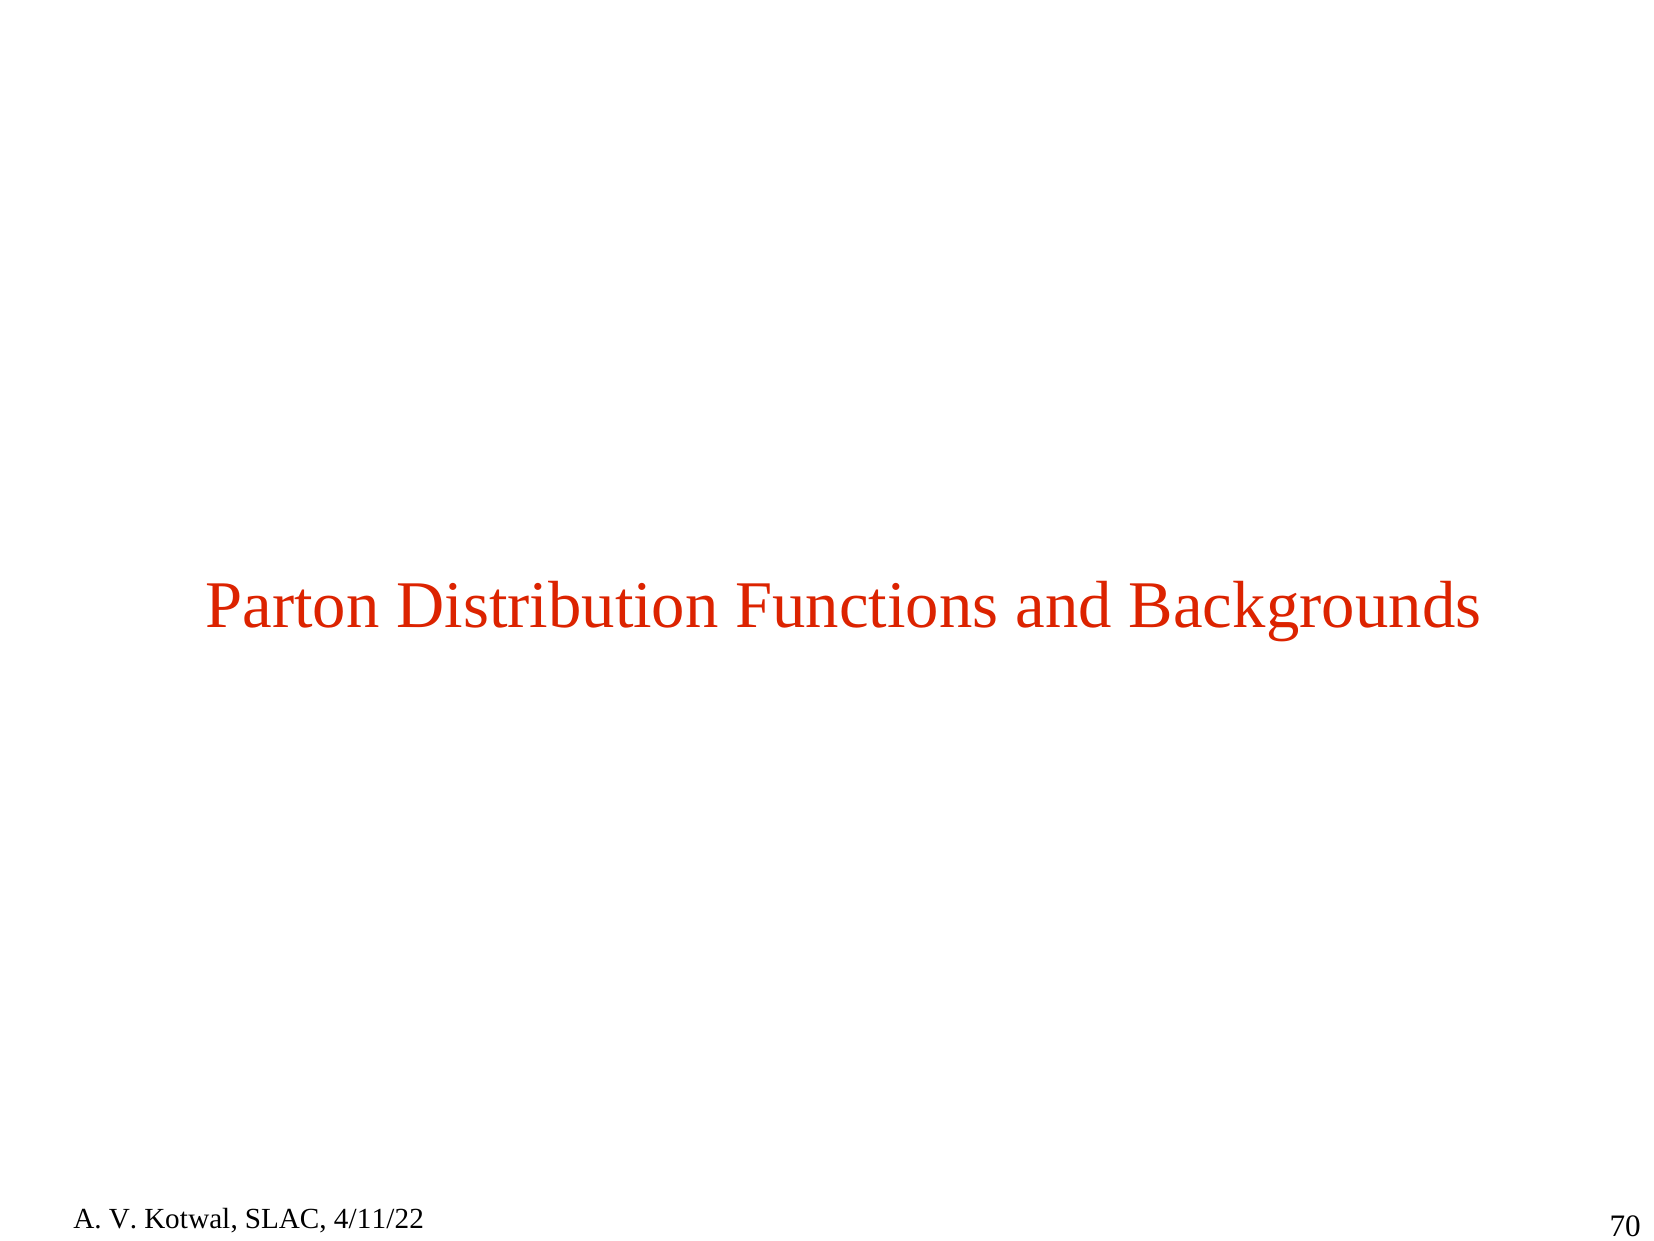

# Parton Distribution Functions and Backgrounds
A. V. Kotwal, SLAC, 4/11/22